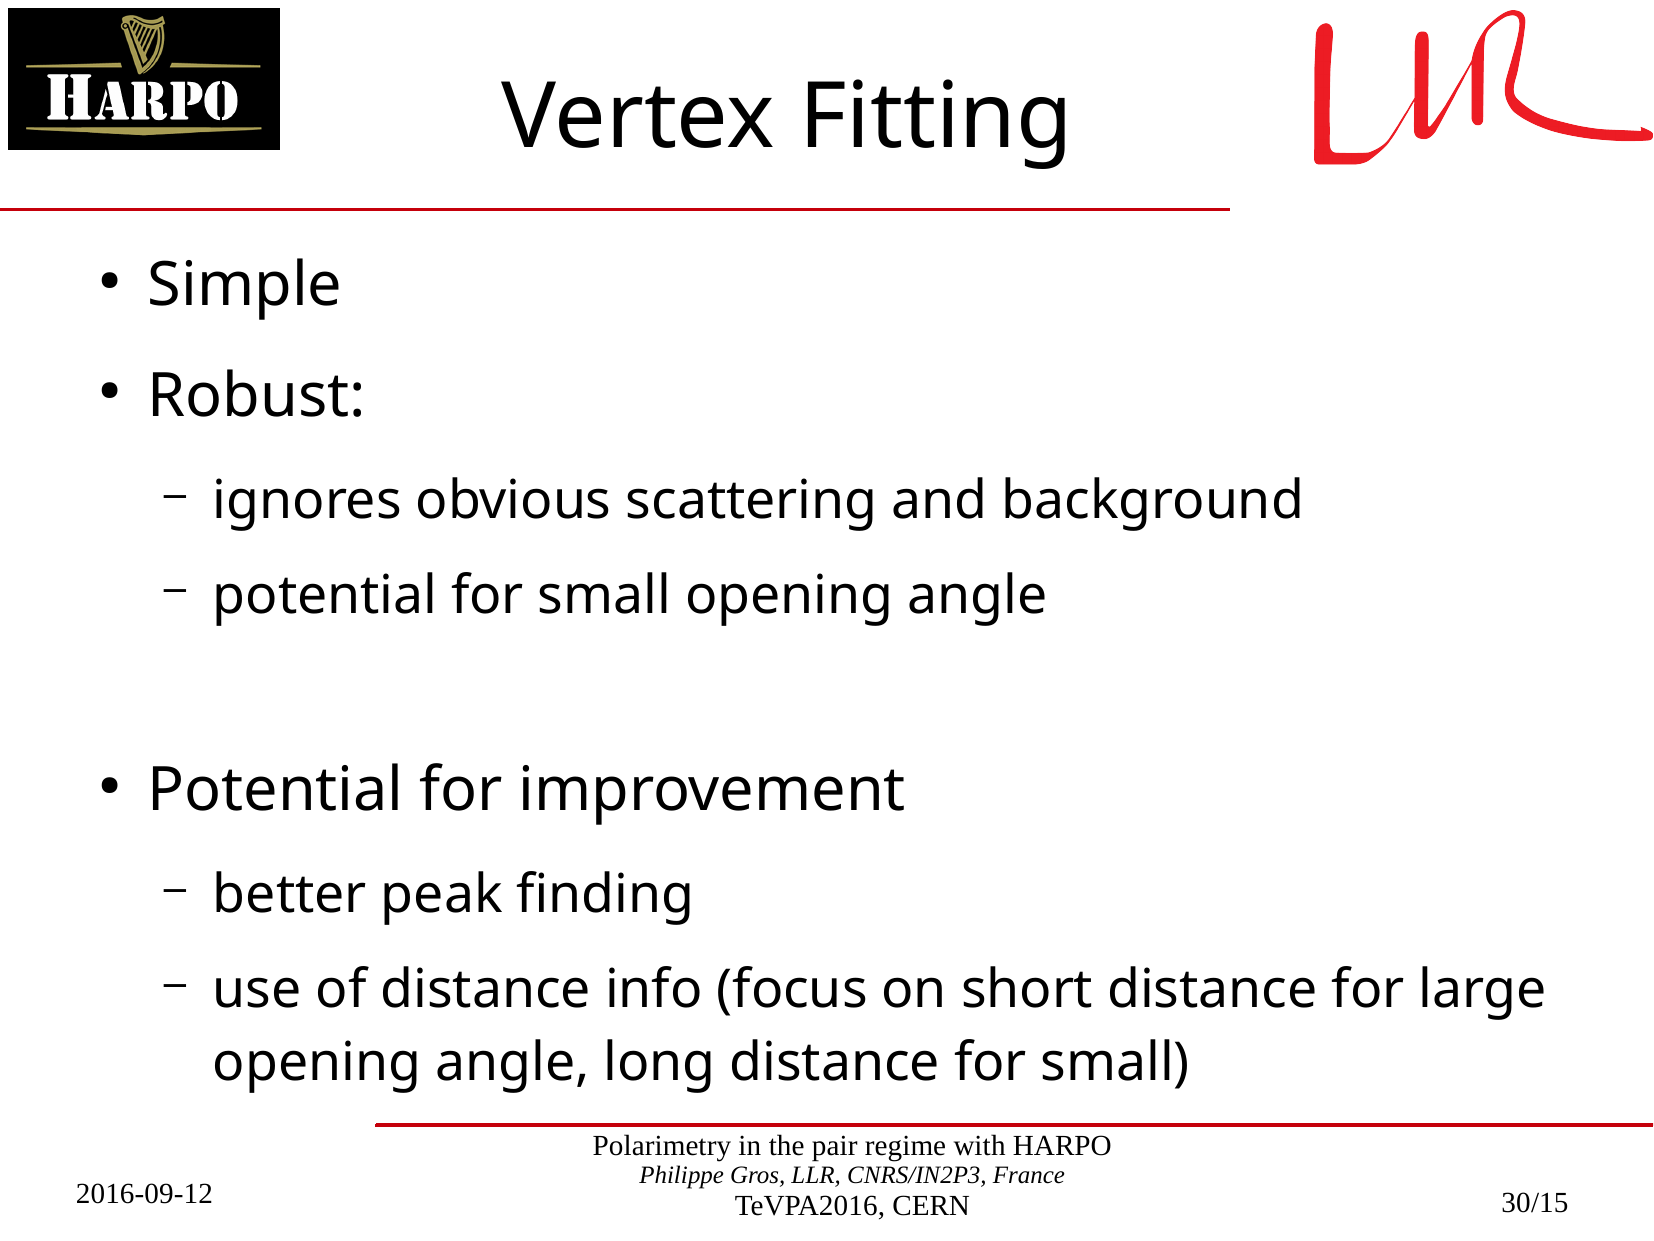

# Vertex Fitting
Simple
Robust:
ignores obvious scattering and background
potential for small opening angle
Potential for improvement
better peak finding
use of distance info (focus on short distance for large opening angle, long distance for small)
2016-09-12
30